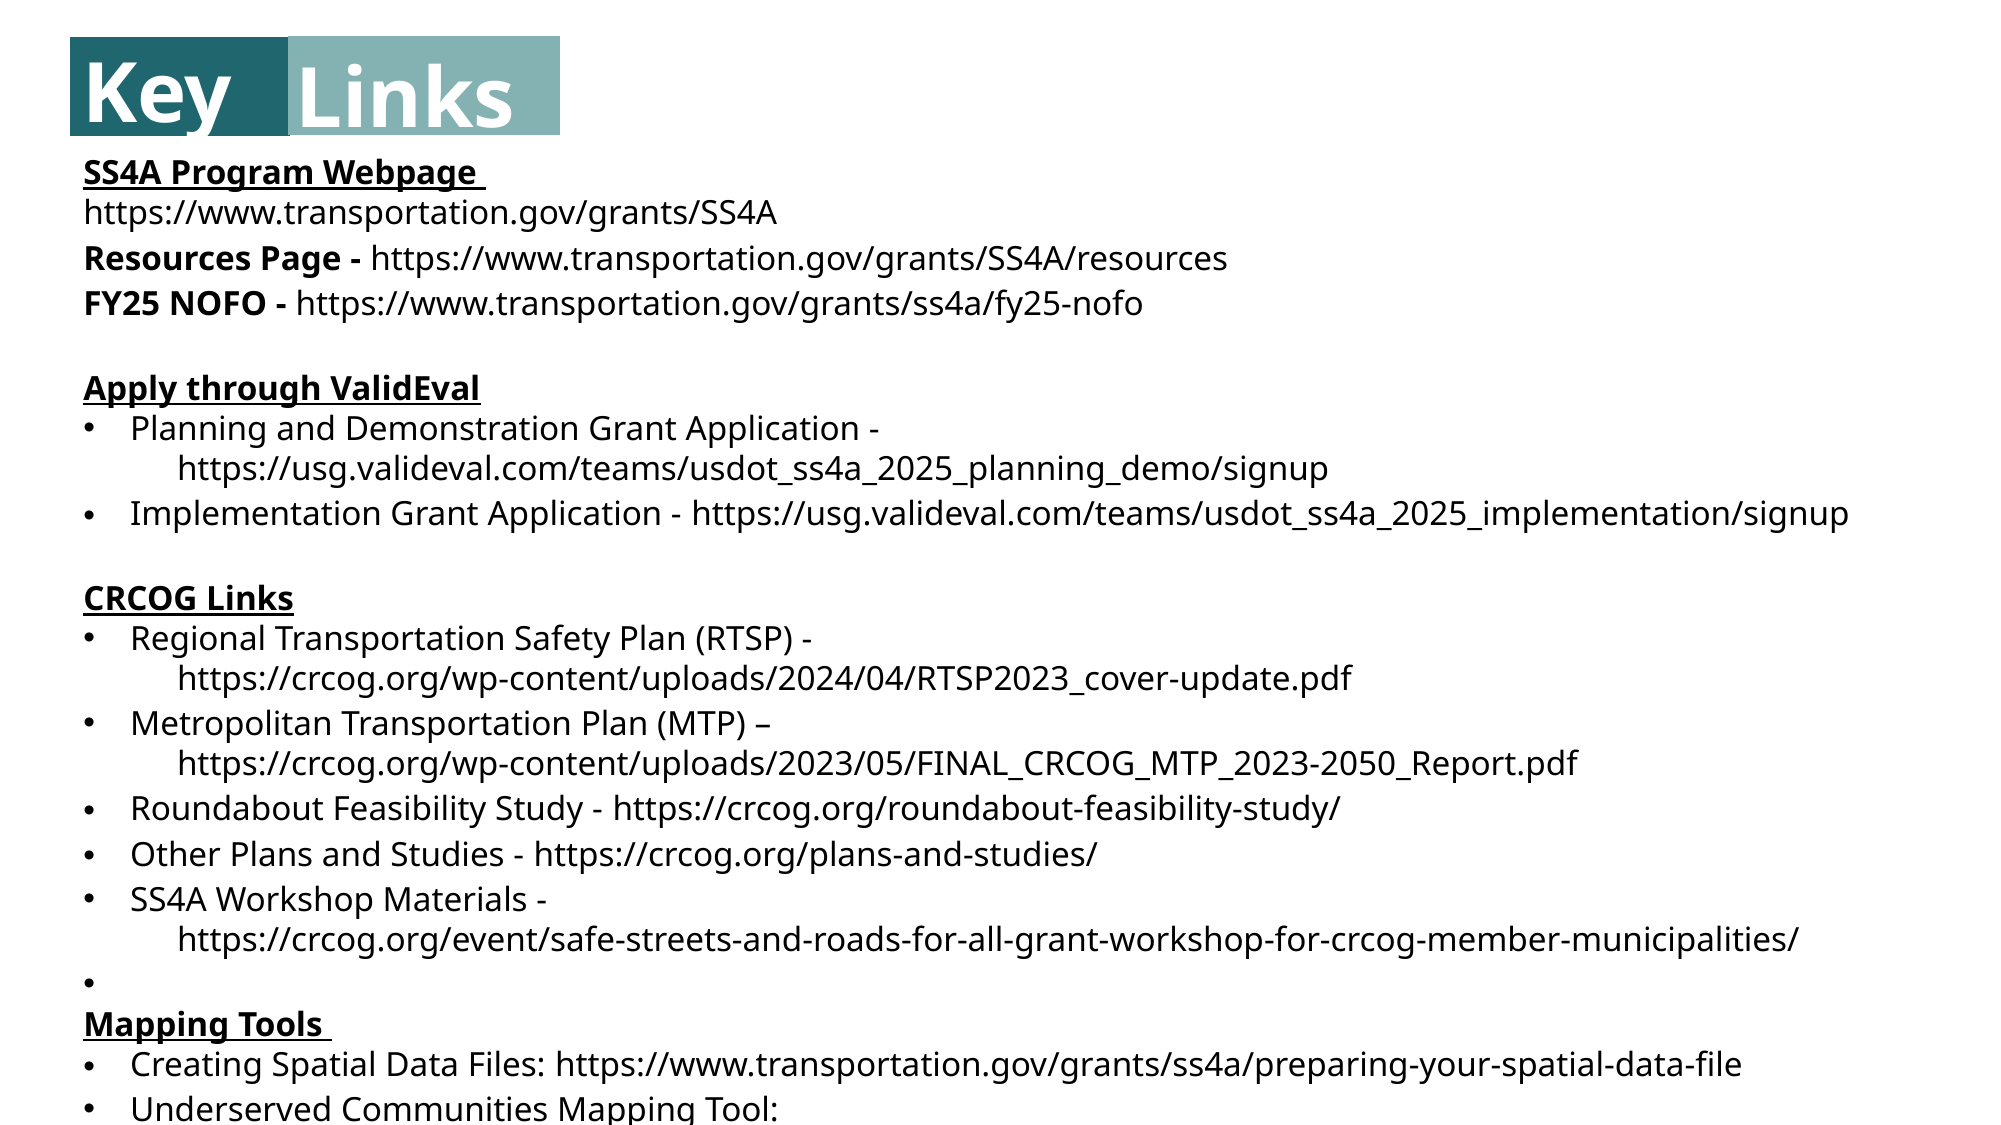

Key
Links
SS4A Program Webpage
https://www.transportation.gov/grants/SS4A
Resources Page - https://www.transportation.gov/grants/SS4A/resources
FY25 NOFO - https://www.transportation.gov/grants/ss4a/fy25-nofo
Apply through ValidEval
Planning and Demonstration Grant Application - https://usg.valideval.com/teams/usdot_ss4a_2025_planning_demo/signup
Implementation Grant Application - https://usg.valideval.com/teams/usdot_ss4a_2025_implementation/signup
CRCOG Links
Regional Transportation Safety Plan (RTSP) - https://crcog.org/wp-content/uploads/2024/04/RTSP2023_cover-update.pdf
Metropolitan Transportation Plan (MTP) – https://crcog.org/wp-content/uploads/2023/05/FINAL_CRCOG_MTP_2023-2050_Report.pdf
Roundabout Feasibility Study - https://crcog.org/roundabout-feasibility-study/
Other Plans and Studies - https://crcog.org/plans-and-studies/
SS4A Workshop Materials - https://crcog.org/event/safe-streets-and-roads-for-all-grant-workshop-for-crcog-member-municipalities/
Mapping Tools
Creating Spatial Data Files: https://www.transportation.gov/grants/ss4a/preparing-your-spatial-data-file
Underserved Communities Mapping Tool: https://usdot.maps.arcgis.com/apps/dashboards/9806be8527b14f93be311f0fb57d336e